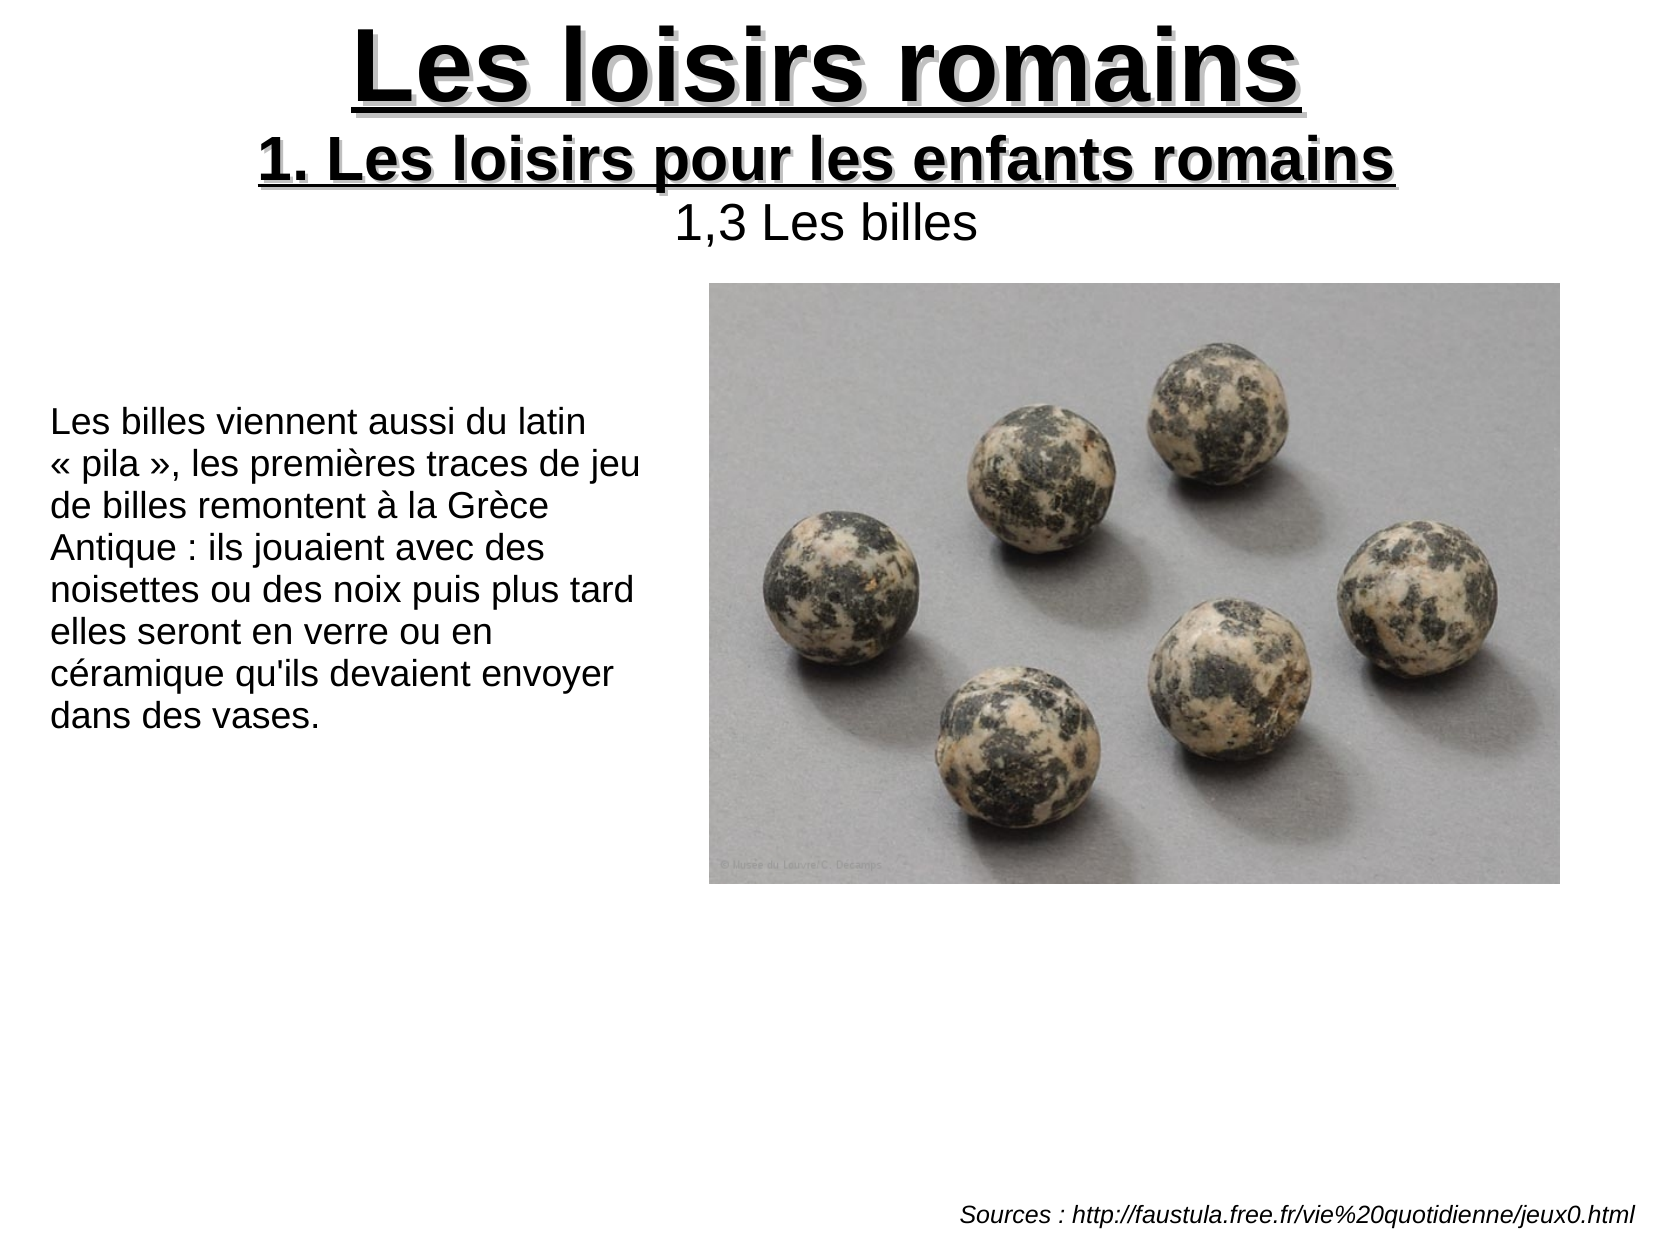

Les loisirs romains
1. Les loisirs pour les enfants romains
1,3 Les billes
Les billes viennent aussi du latin « pila », les premières traces de jeu de billes remontent à la Grèce Antique : ils jouaient avec des noisettes ou des noix puis plus tard elles seront en verre ou en céramique qu'ils devaient envoyer dans des vases.
Sources : http://faustula.free.fr/vie%20quotidienne/jeux0.html